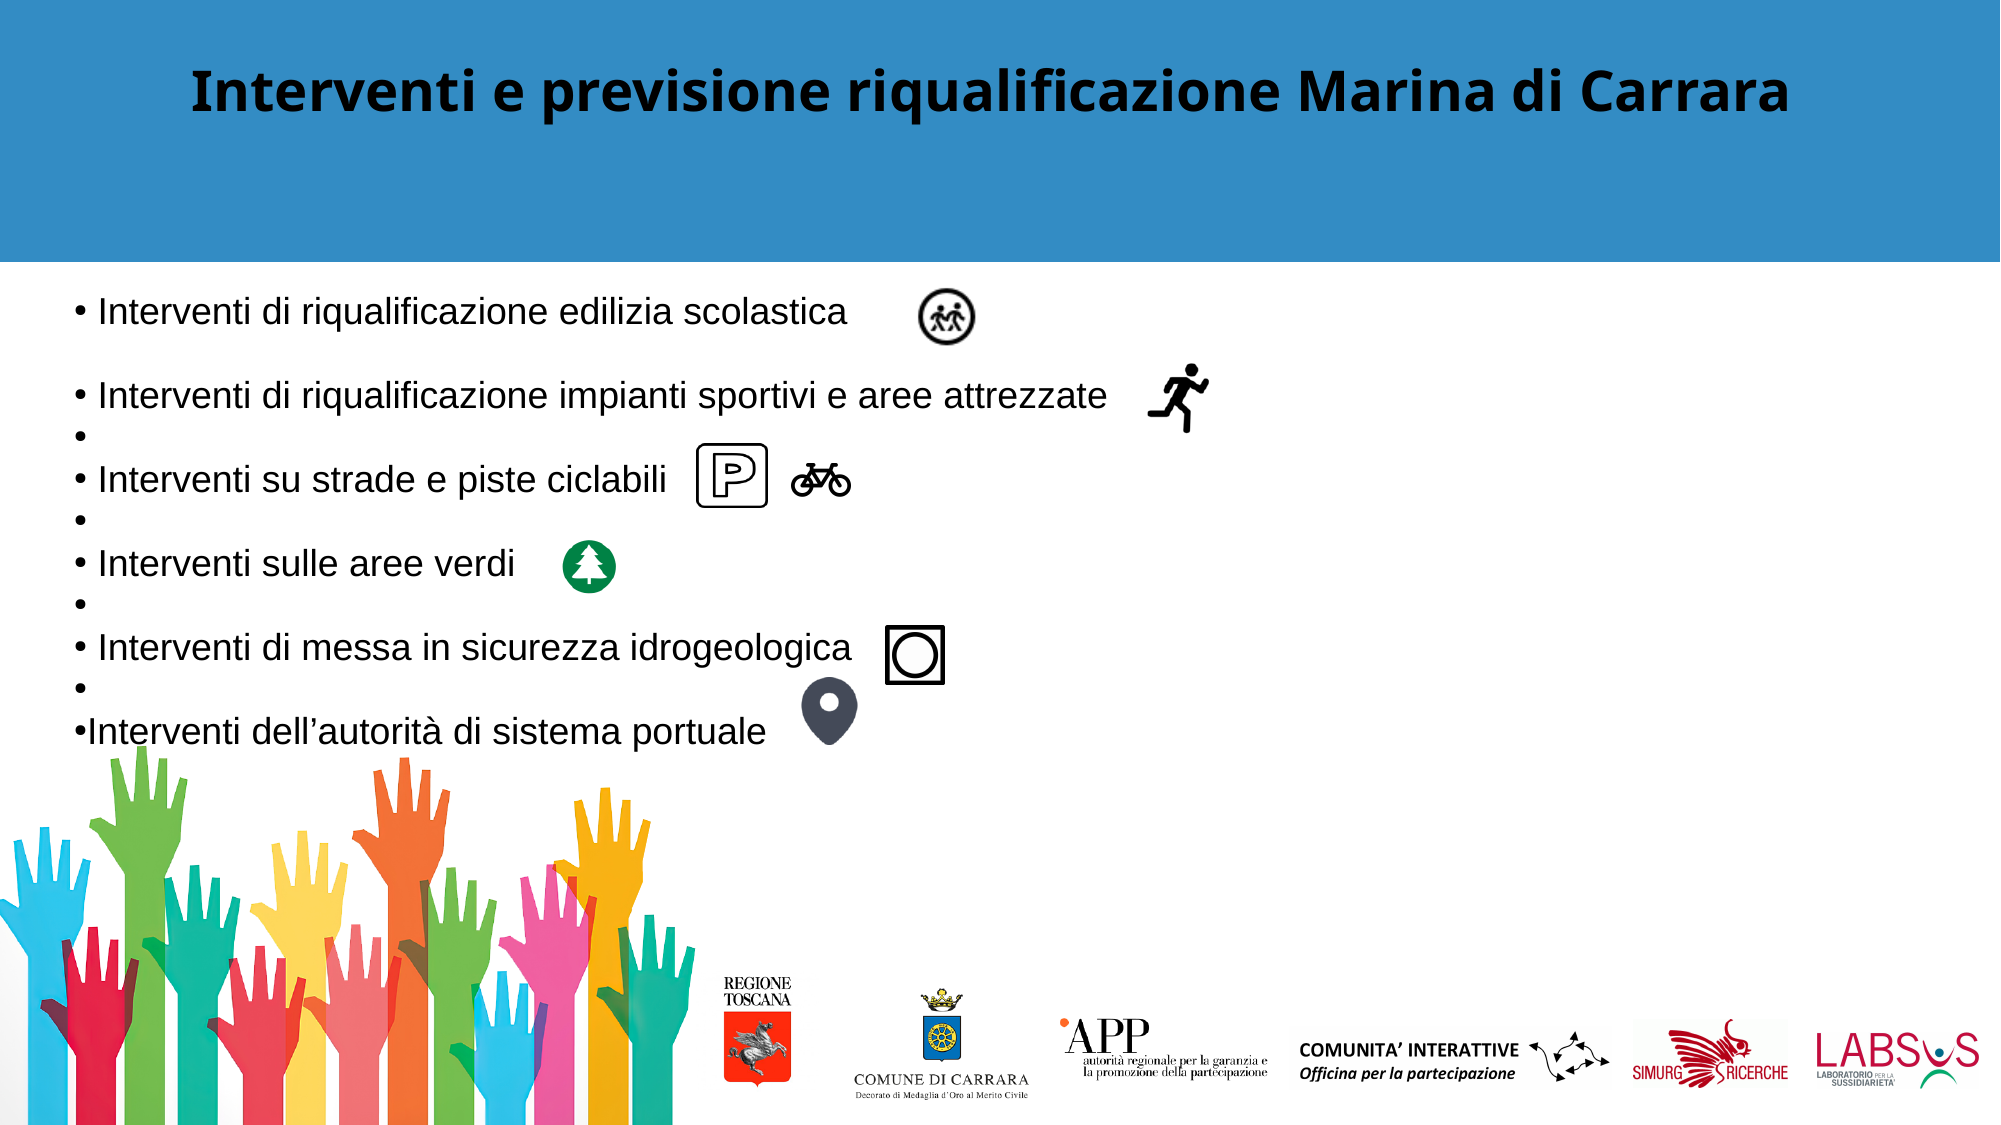

# Interventi e previsione riqualificazione Marina di Carrara
 Interventi di riqualificazione edilizia scolastica
 Interventi di riqualificazione impianti sportivi e aree attrezzate
 Interventi su strade e piste ciclabili
 Interventi sulle aree verdi
 Interventi di messa in sicurezza idrogeologica
Interventi dell’autorità di sistema portuale